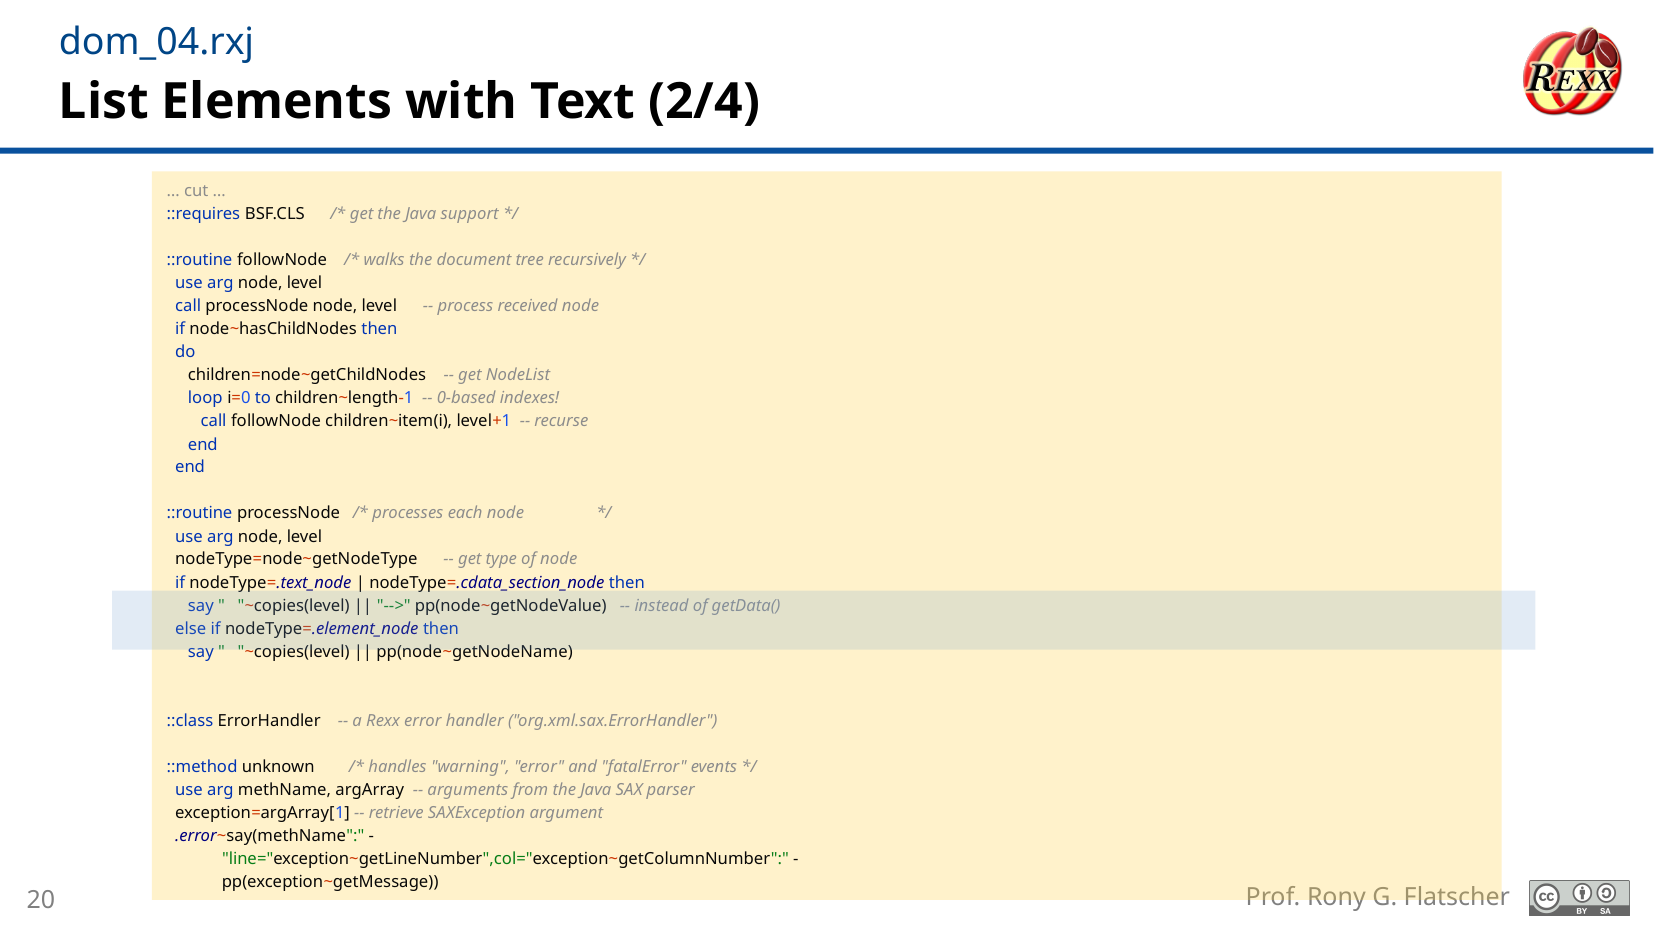

# dom_04.rxj List Elements with Text (2/4)
… cut …
::requires BSF.CLS /* get the Java support */
::routine followNode /* walks the document tree recursively */
 use arg node, level
 call processNode node, level -- process received node
 if node~hasChildNodes then
 do
 children=node~getChildNodes -- get NodeList
 loop i=0 to children~length-1 -- 0-based indexes!
 call followNode children~item(i), level+1 -- recurse
 end
 end
::routine processNode /* processes each node */
 use arg node, level
 nodeType=node~getNodeType -- get type of node
 if nodeType=.text_node | nodeType=.cdata_section_node then
 say " "~copies(level) || "-->" pp(node~getNodeValue) -- instead of getData()
 else if nodeType=.element_node then
 say " "~copies(level) || pp(node~getNodeName)
::class ErrorHandler -- a Rexx error handler ("org.xml.sax.ErrorHandler")
::method unknown /* handles "warning", "error" and "fatalError" events */
 use arg methName, argArray -- arguments from the Java SAX parser
 exception=argArray[1] -- retrieve SAXException argument
 .error~say(methName":" -
 "line="exception~getLineNumber",col="exception~getColumnNumber":" -
 pp(exception~getMessage))